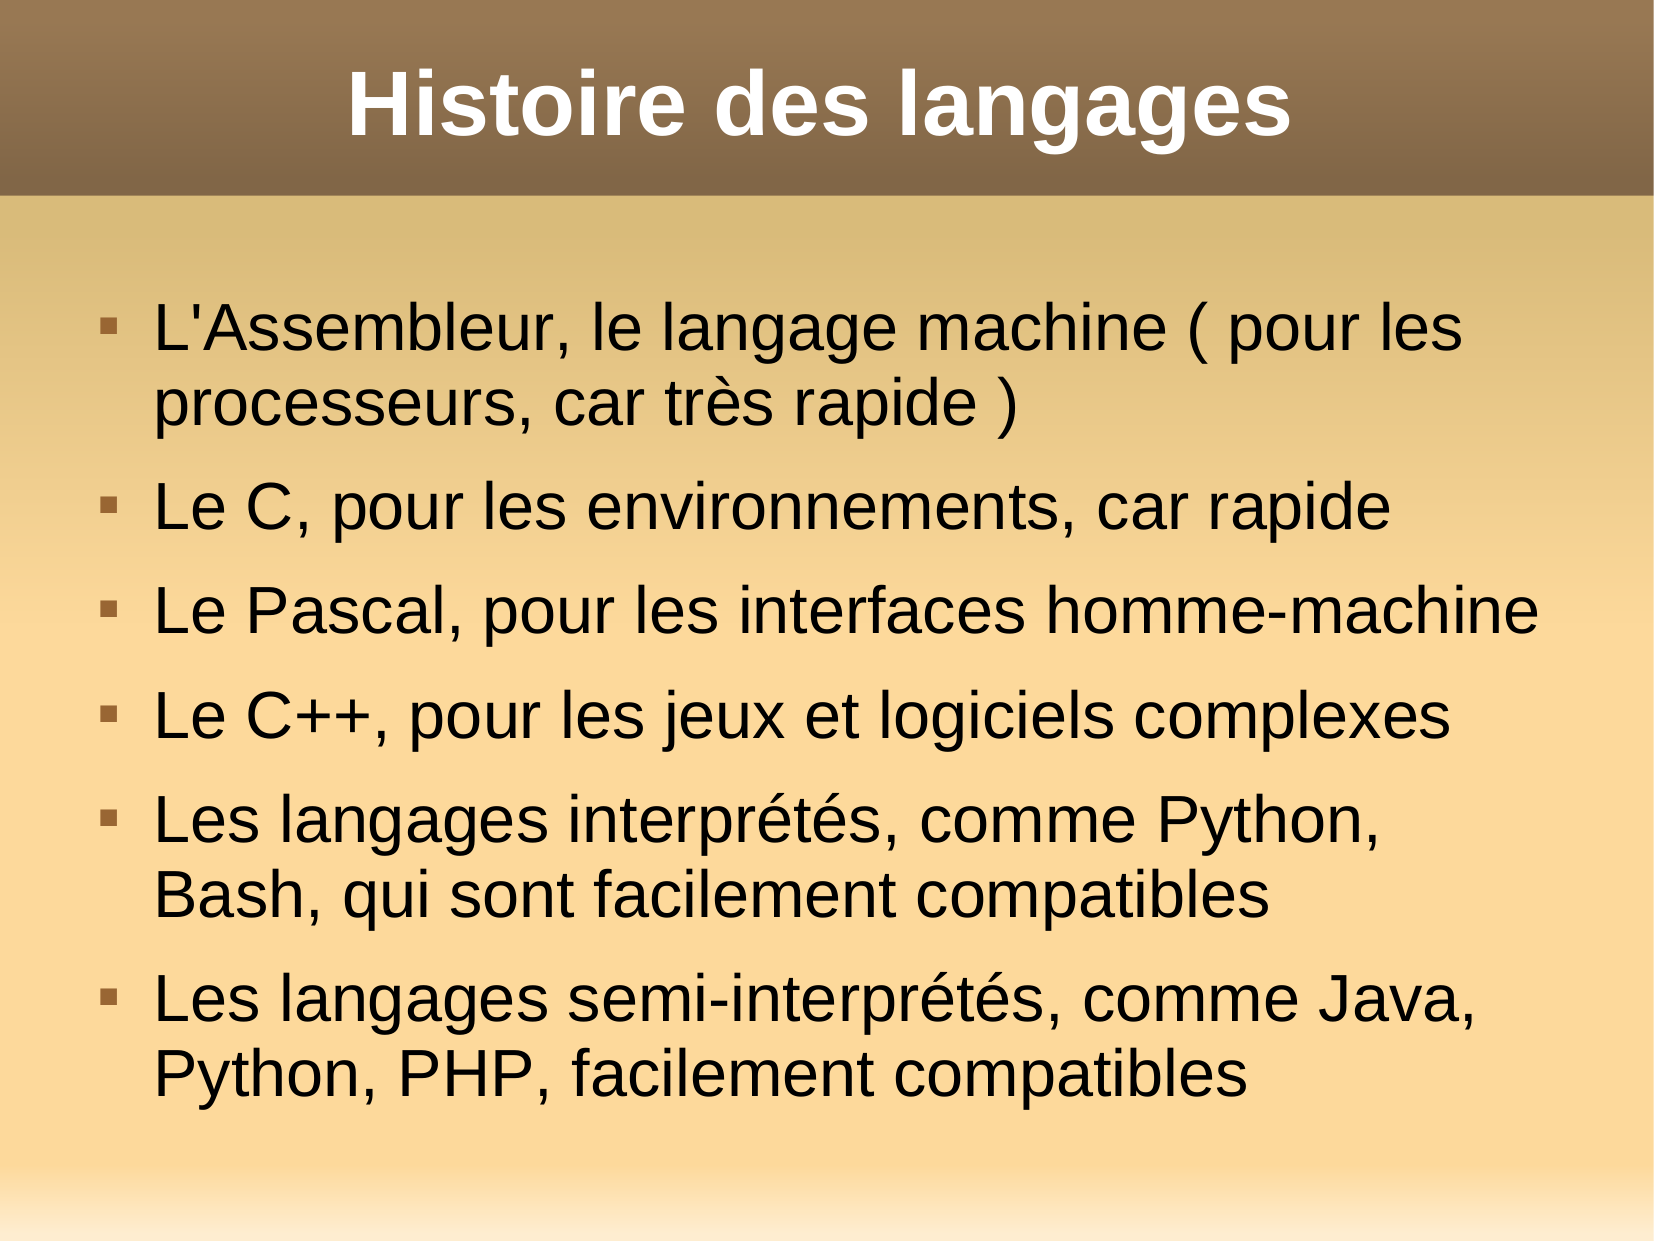

# Histoire des langages
L'Assembleur, le langage machine ( pour les processeurs, car très rapide )
Le C, pour les environnements, car rapide
Le Pascal, pour les interfaces homme-machine
Le C++, pour les jeux et logiciels complexes
Les langages interprétés, comme Python, Bash, qui sont facilement compatibles
Les langages semi-interprétés, comme Java, Python, PHP, facilement compatibles